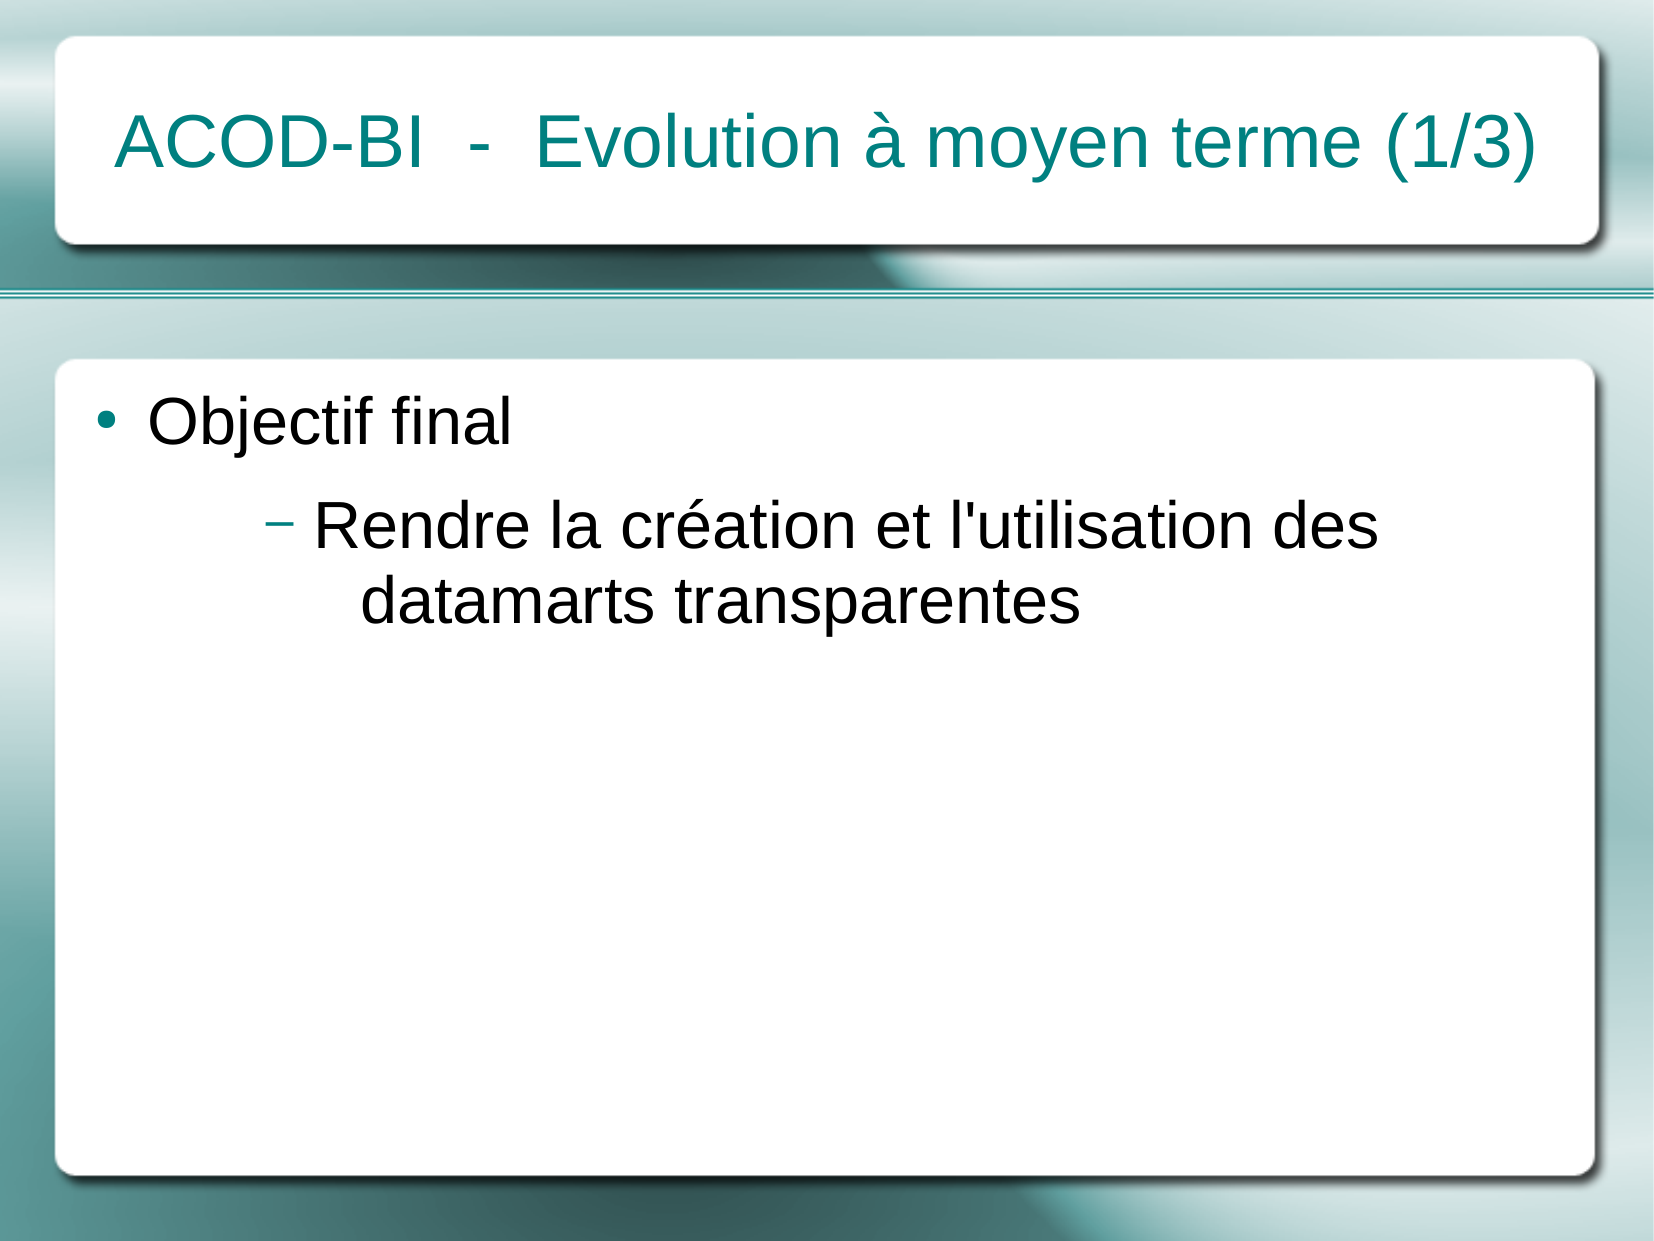

# ACOD-BI - Evolution à moyen terme (1/3)
Objectif final
Rendre la création et l'utilisation des datamarts transparentes